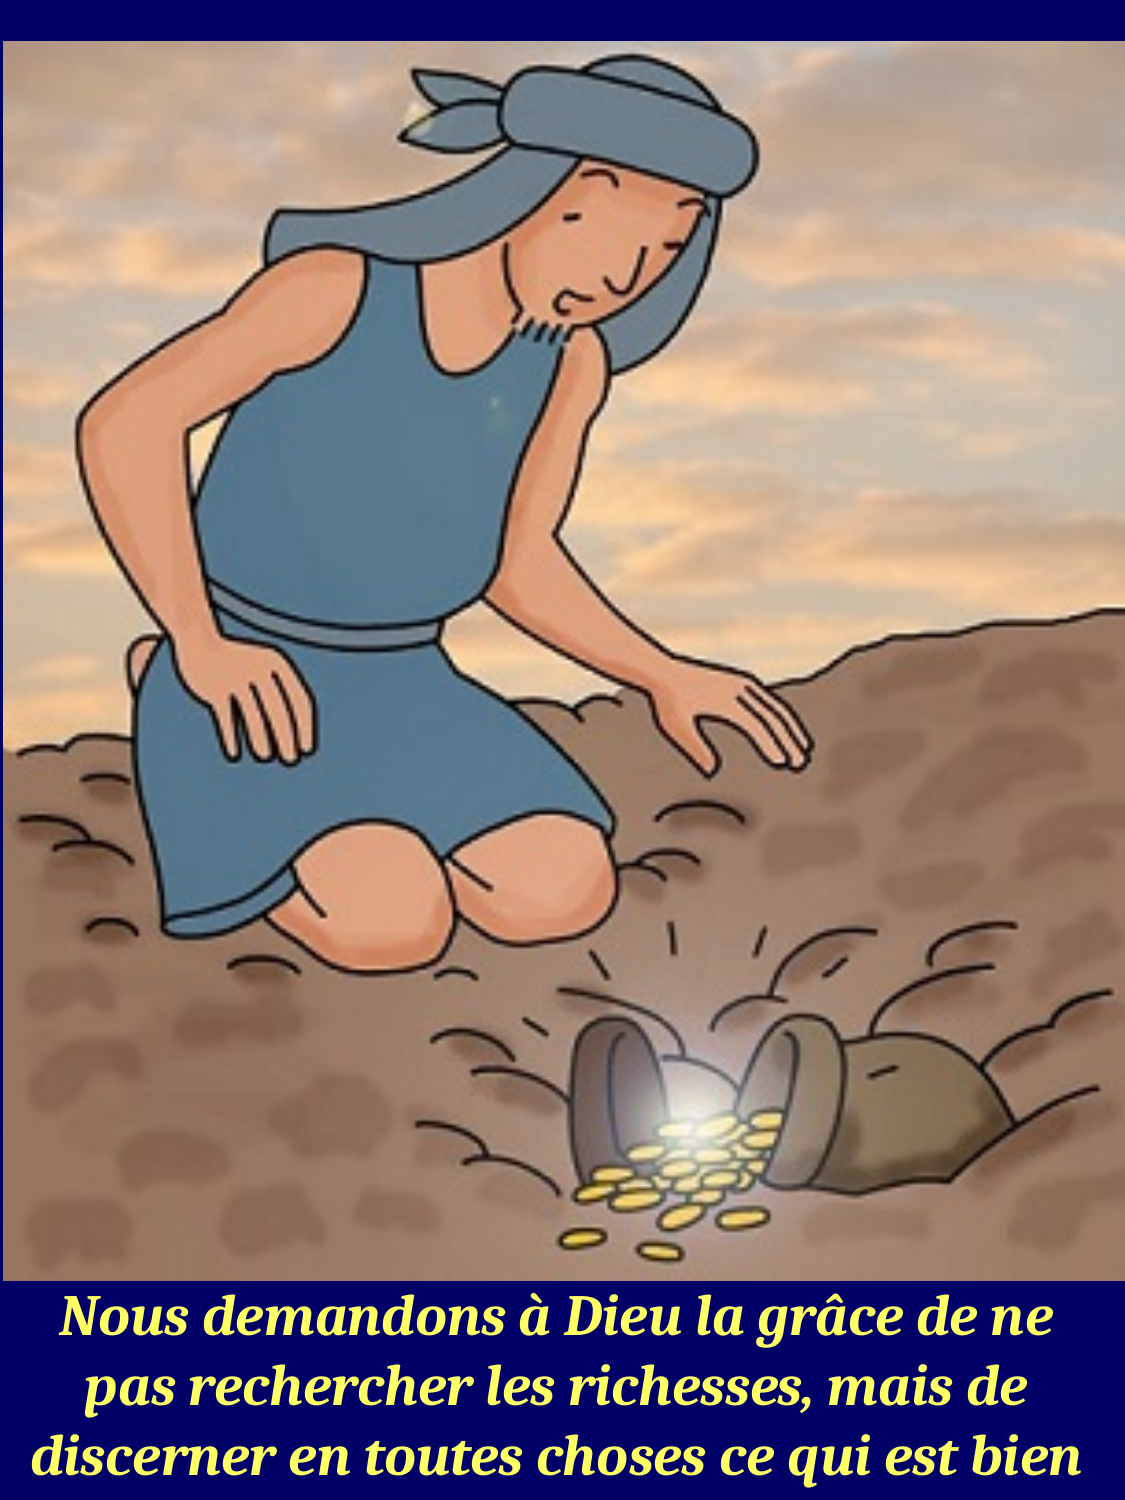

Nous demandons à Dieu la grâce de ne pas rechercher les richesses, mais de discerner en toutes choses ce qui est bien